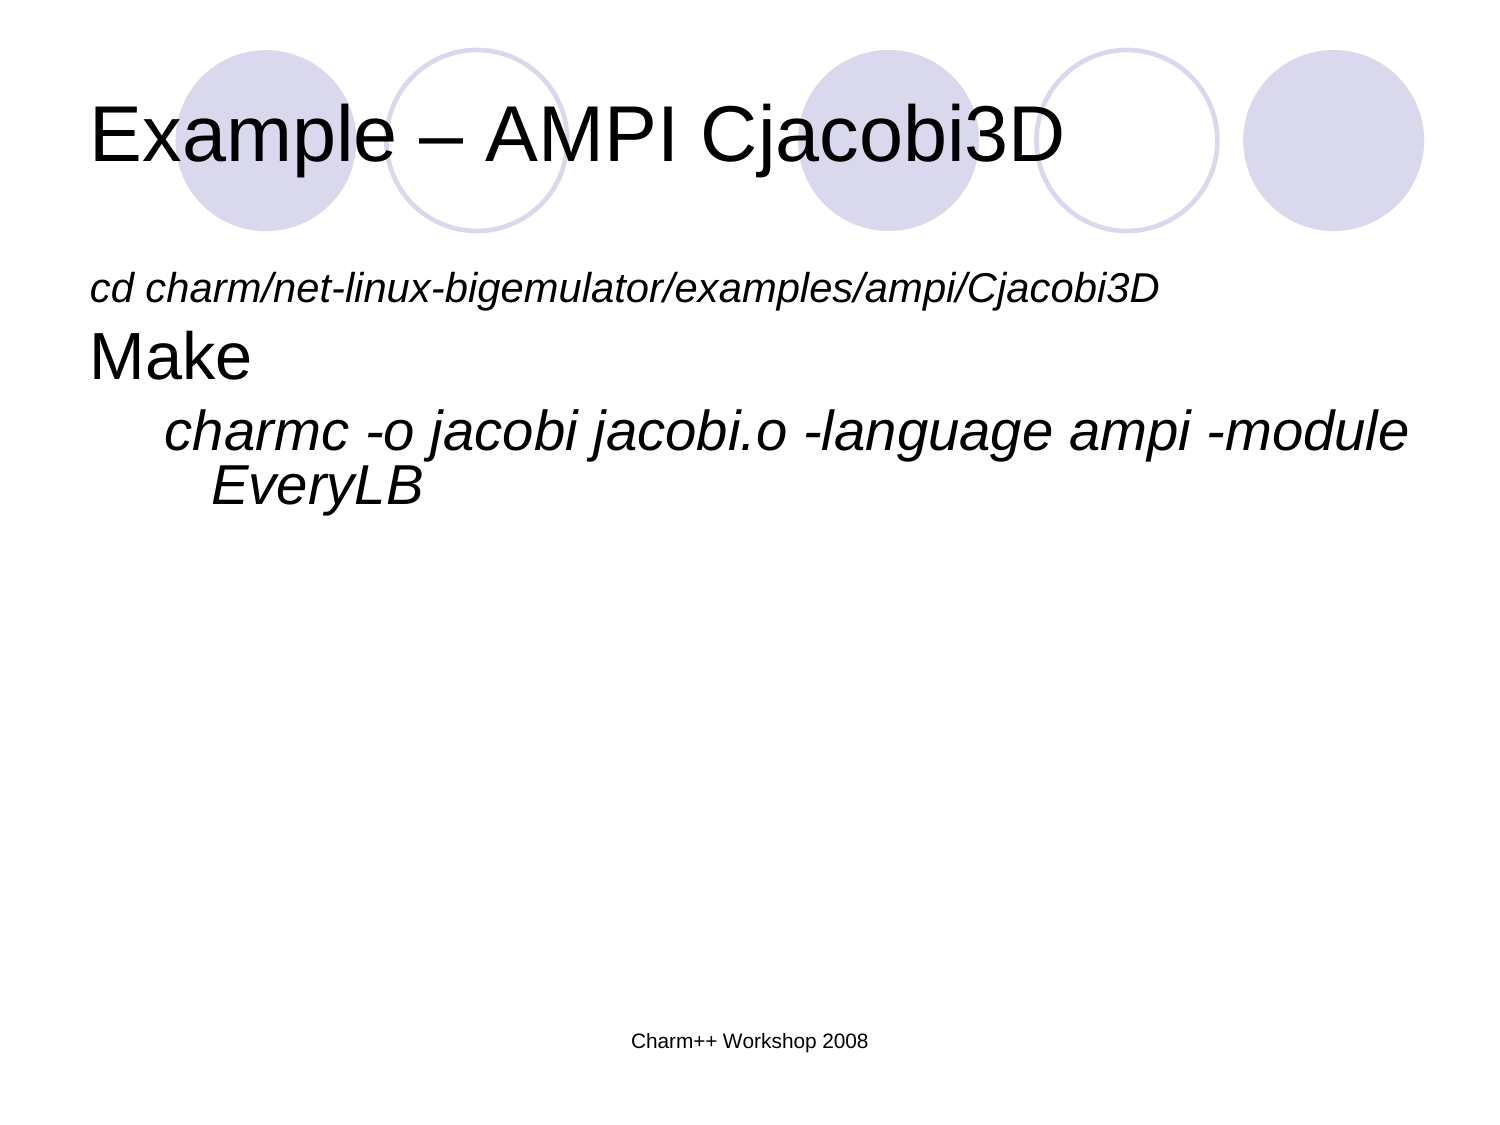

# Example – AMPI Cjacobi3D
cd charm/net-linux-bigemulator/examples/ampi/Cjacobi3D
Make
charmc -o jacobi jacobi.o -language ampi -module EveryLB
Charm++ Workshop 2008